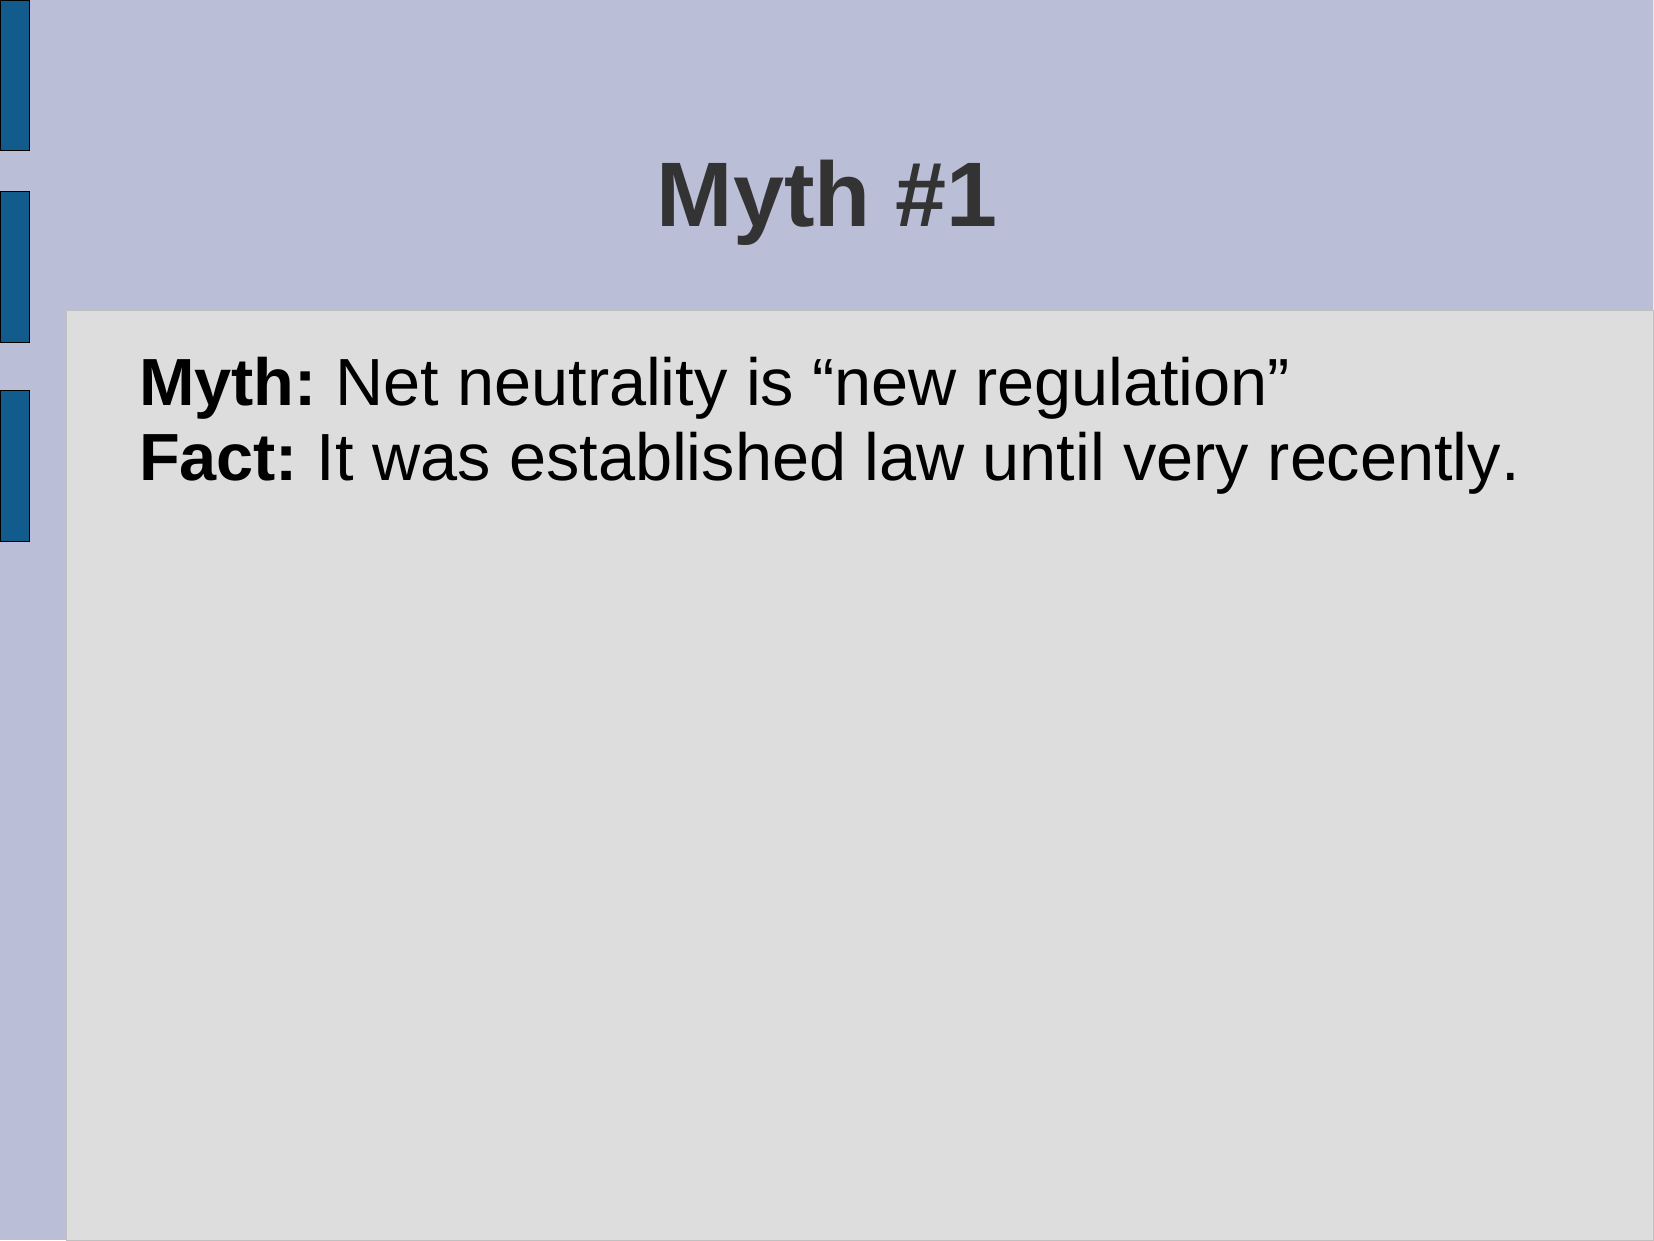

# Myth #1
Myth: Net neutrality is “new regulation”
Fact: It was established law until very recently.